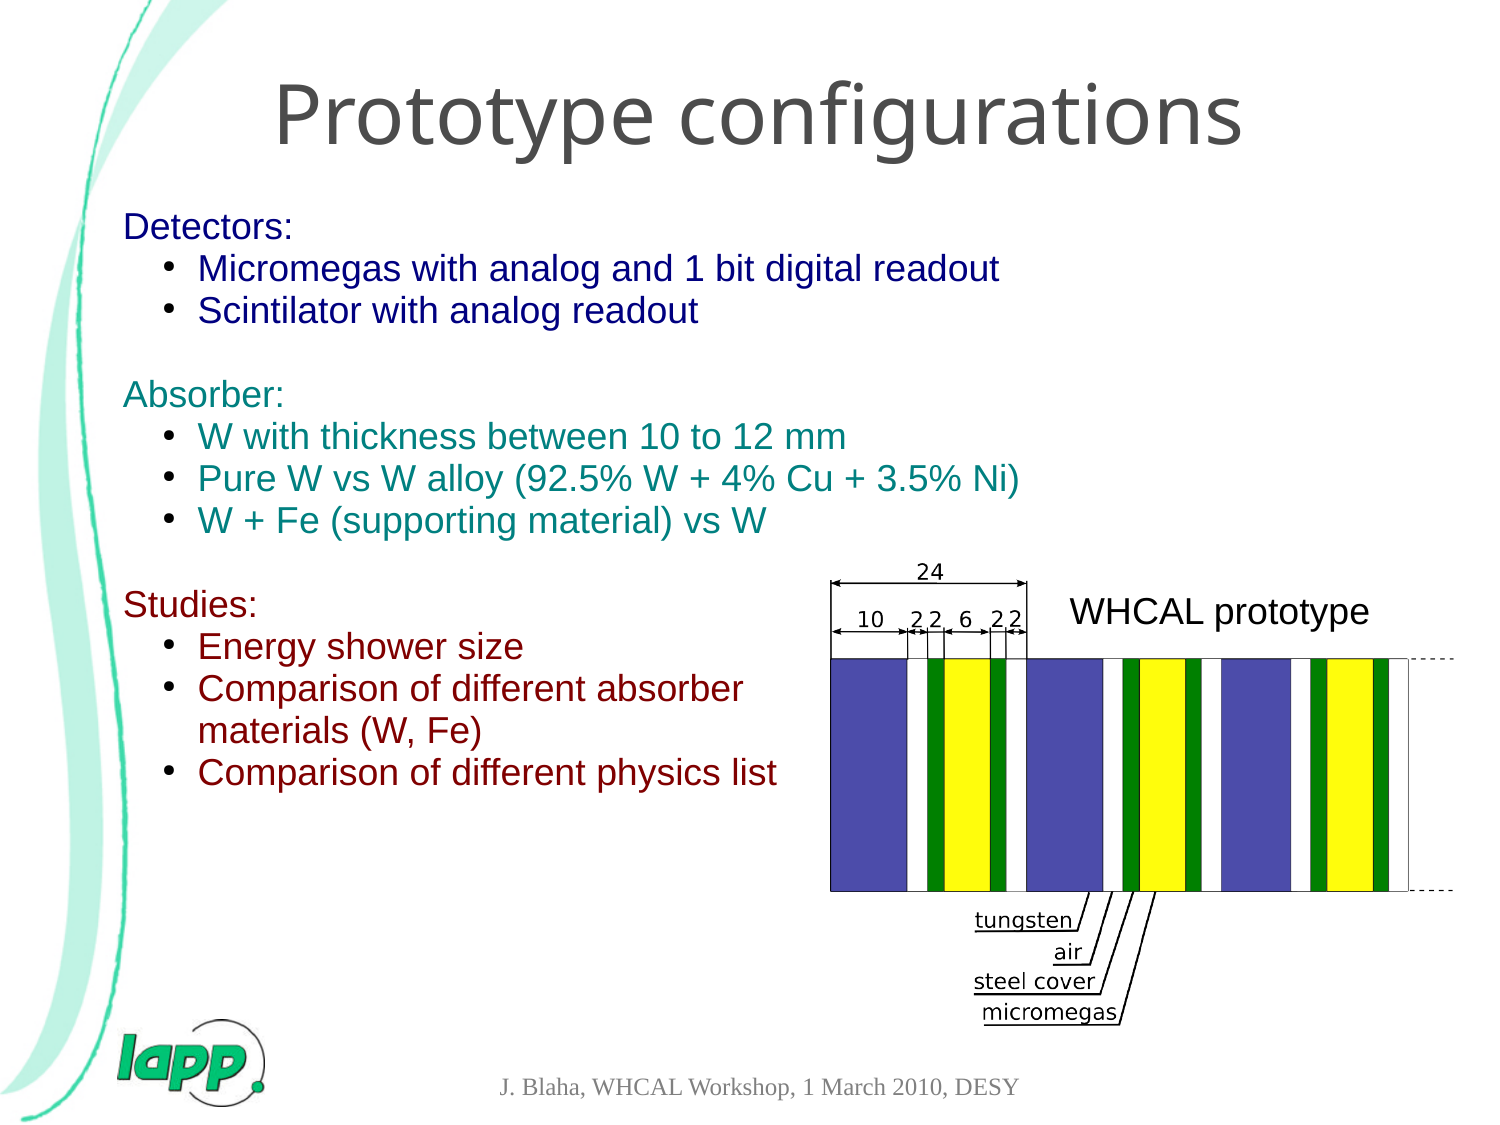

Prototype configurations
#
 Detectors:
Micromegas with analog and 1 bit digital readout
Scintilator with analog readout
 Absorber:
W with thickness between 10 to 12 mm
Pure W vs W alloy (92.5% W + 4% Cu + 3.5% Ni)
W + Fe (supporting material) vs W
 Studies:
Energy shower size
Comparison of different absorber
materials (W, Fe)
Comparison of different physics list
WHCAL prototype
J. Blaha, WHCAL Workshop, 1 March 2010, DESY